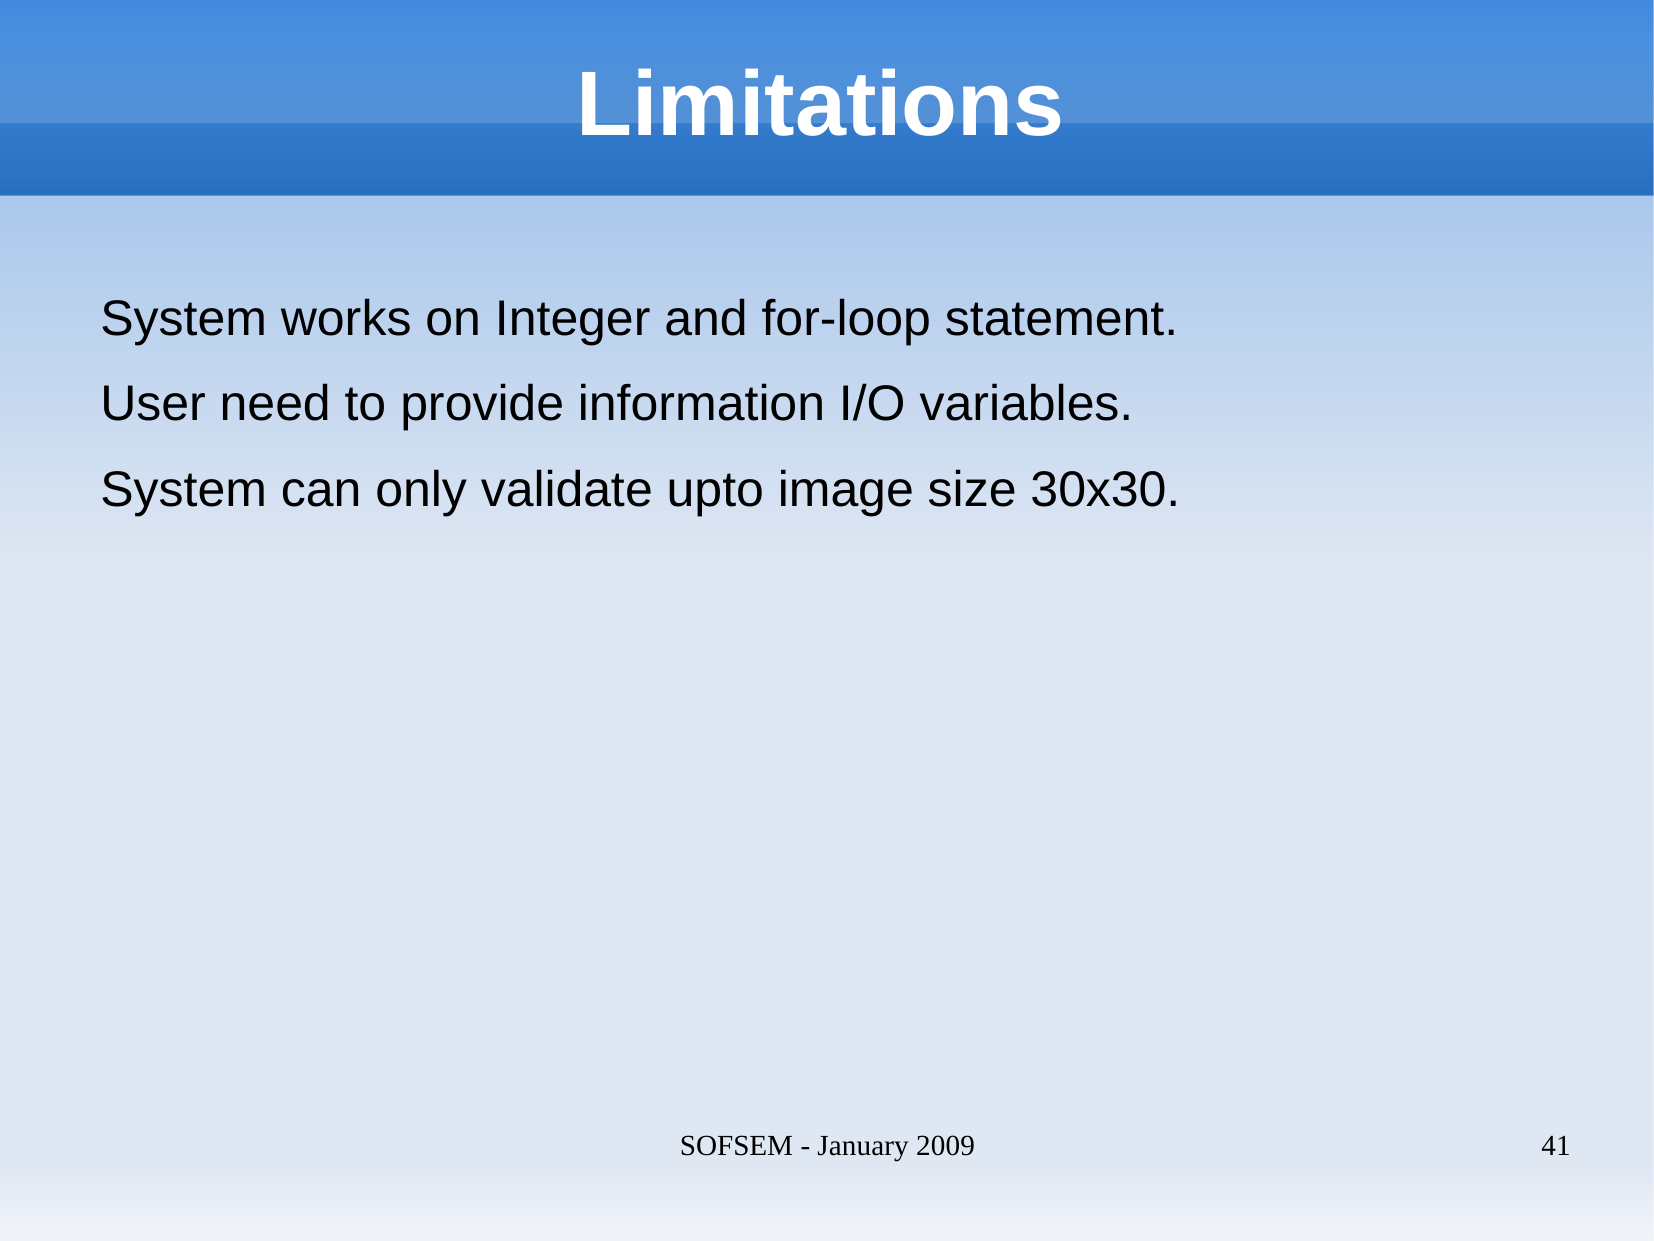

# Limitations
System works on Integer and for-loop statement.
User need to provide information I/O variables.
System can only validate upto image size 30x30.
SOFSEM - January 2009
41